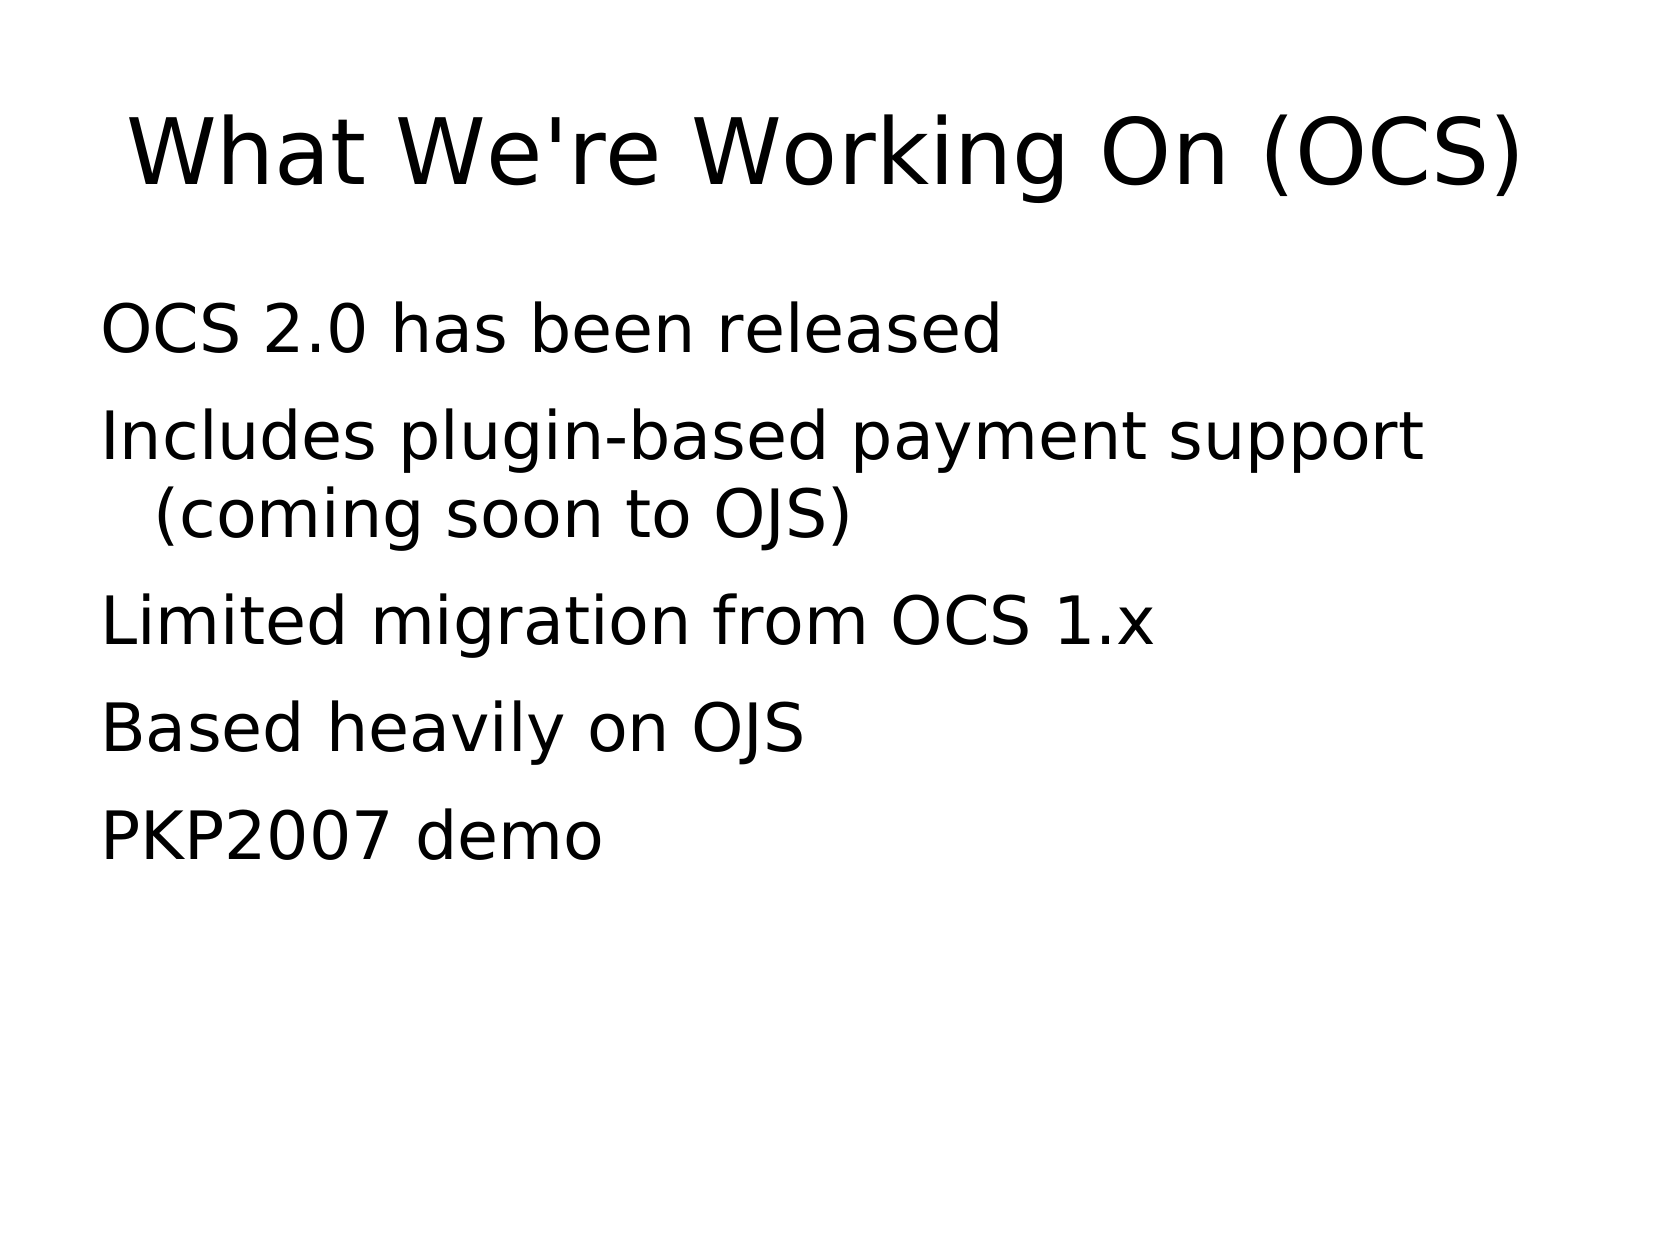

# What We're Working On (OCS)
OCS 2.0 has been released
Includes plugin-based payment support (coming soon to OJS)
Limited migration from OCS 1.x
Based heavily on OJS
PKP2007 demo